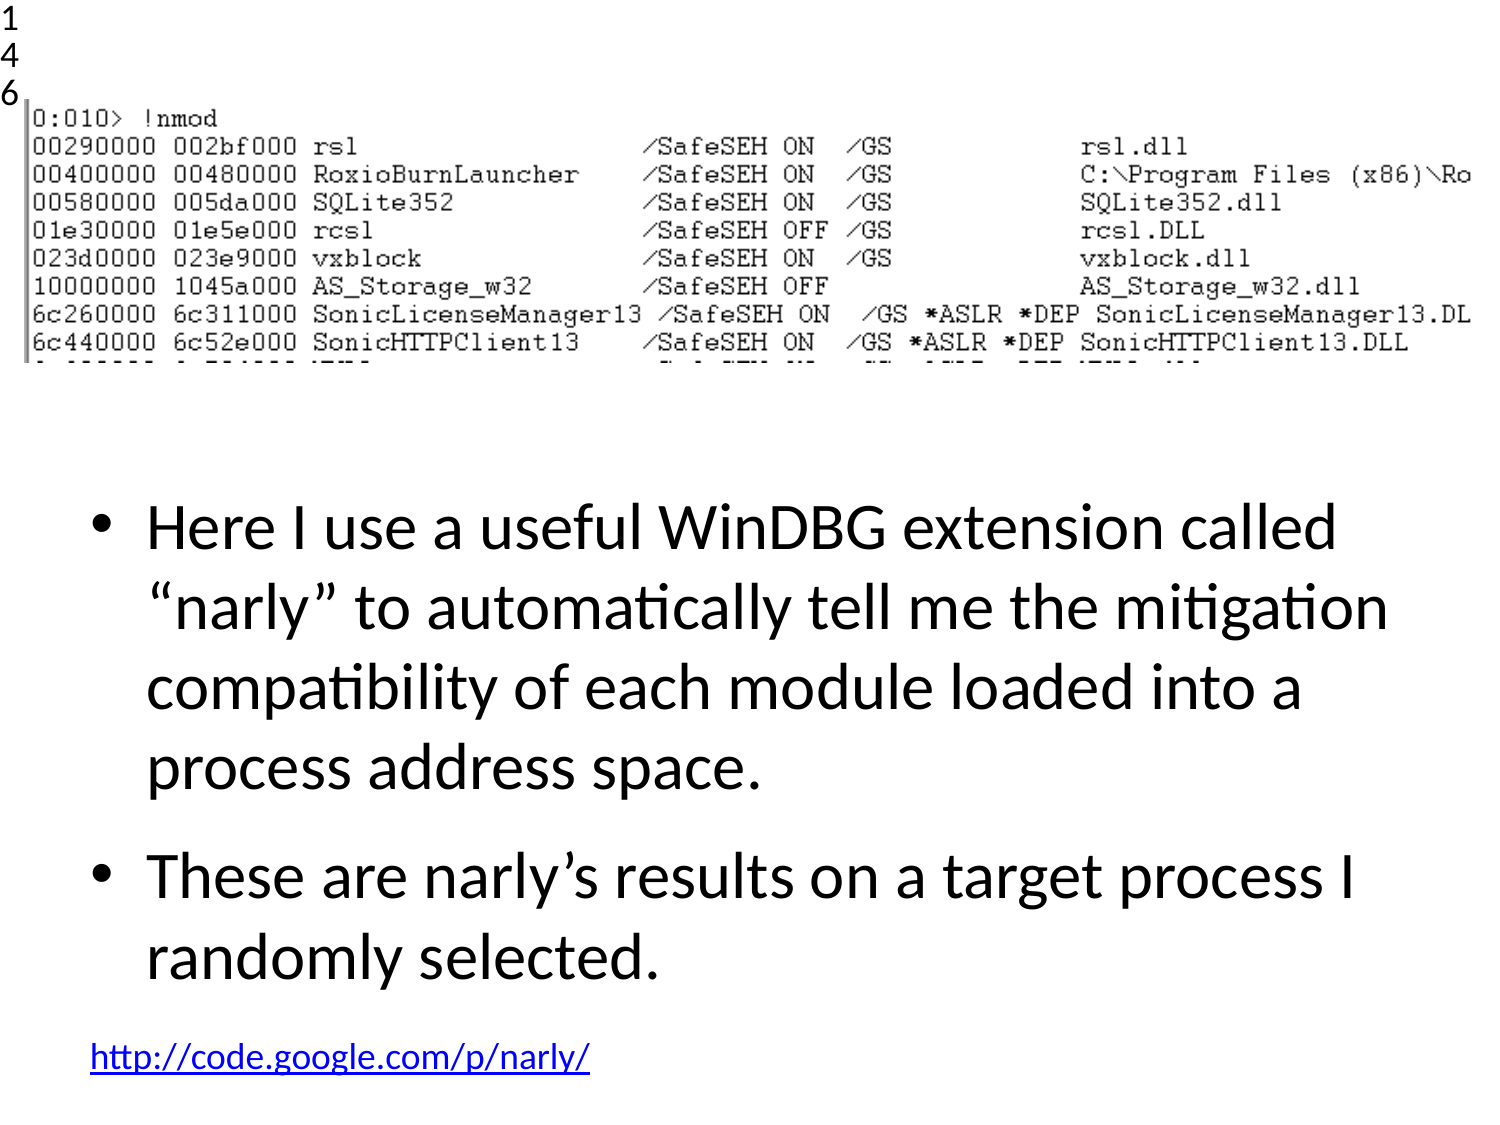

# Here I use a useful WinDBG extension called “narly” to automatically tell me the mitigation compatibility of each module loaded into a process address space.
These are narly’s results on a target process I randomly selected.
http://code.google.com/p/narly/